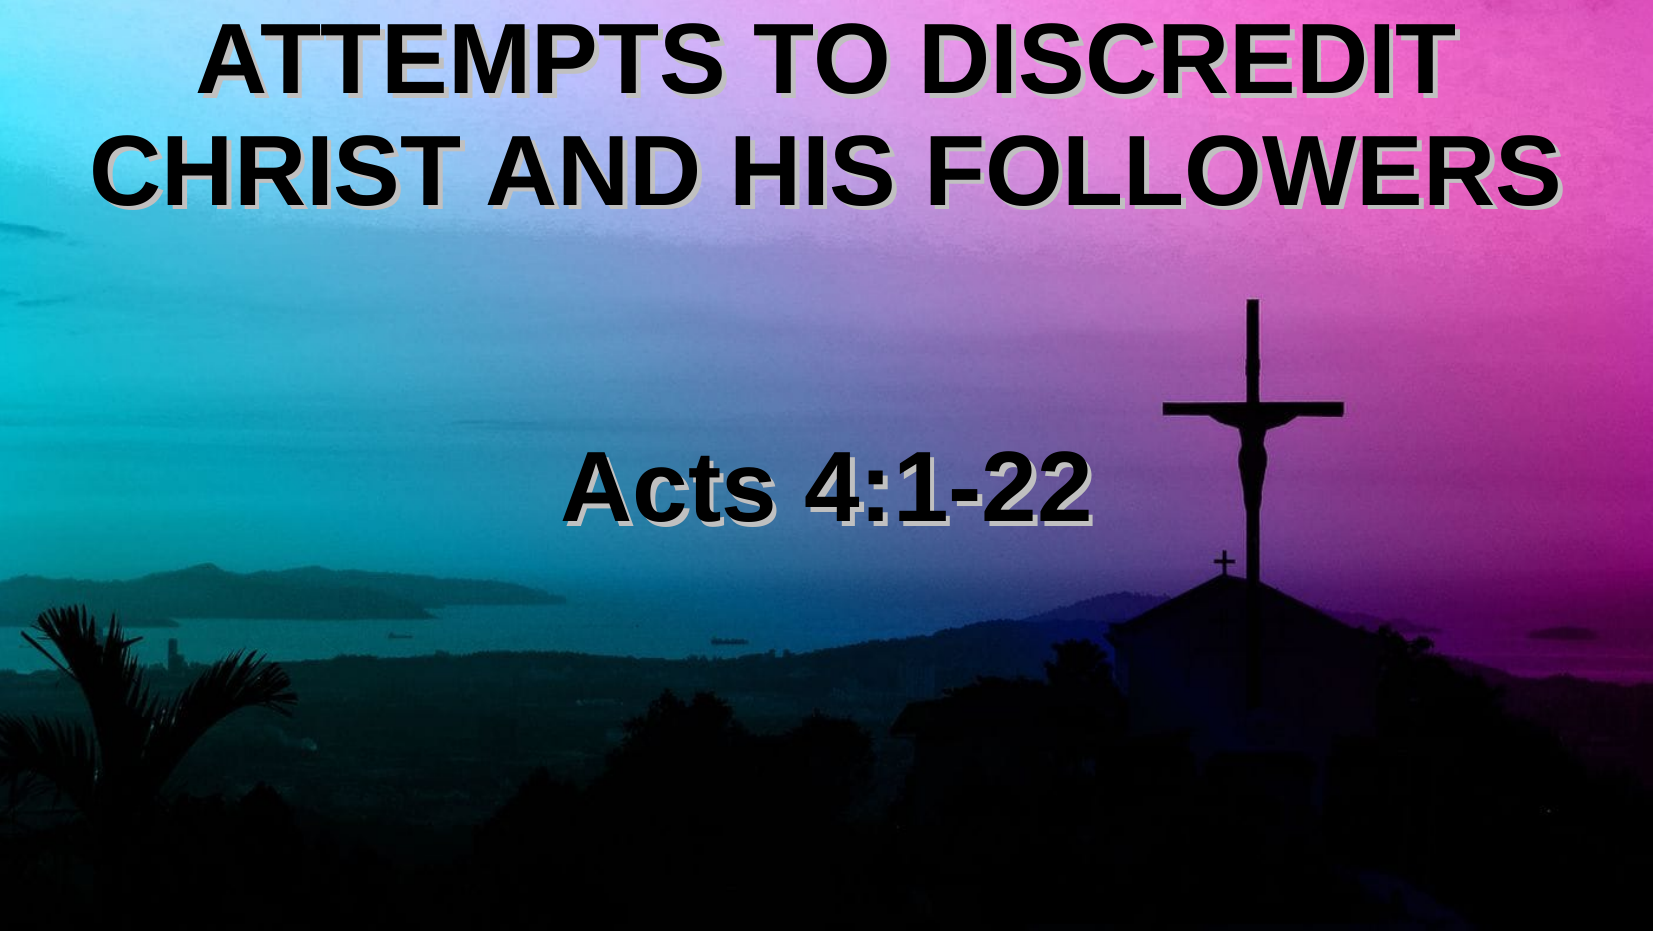

# ATTEMPTS TO DISCREDIT CHRIST AND HIS FOLLOWERS
Acts 4:1-22